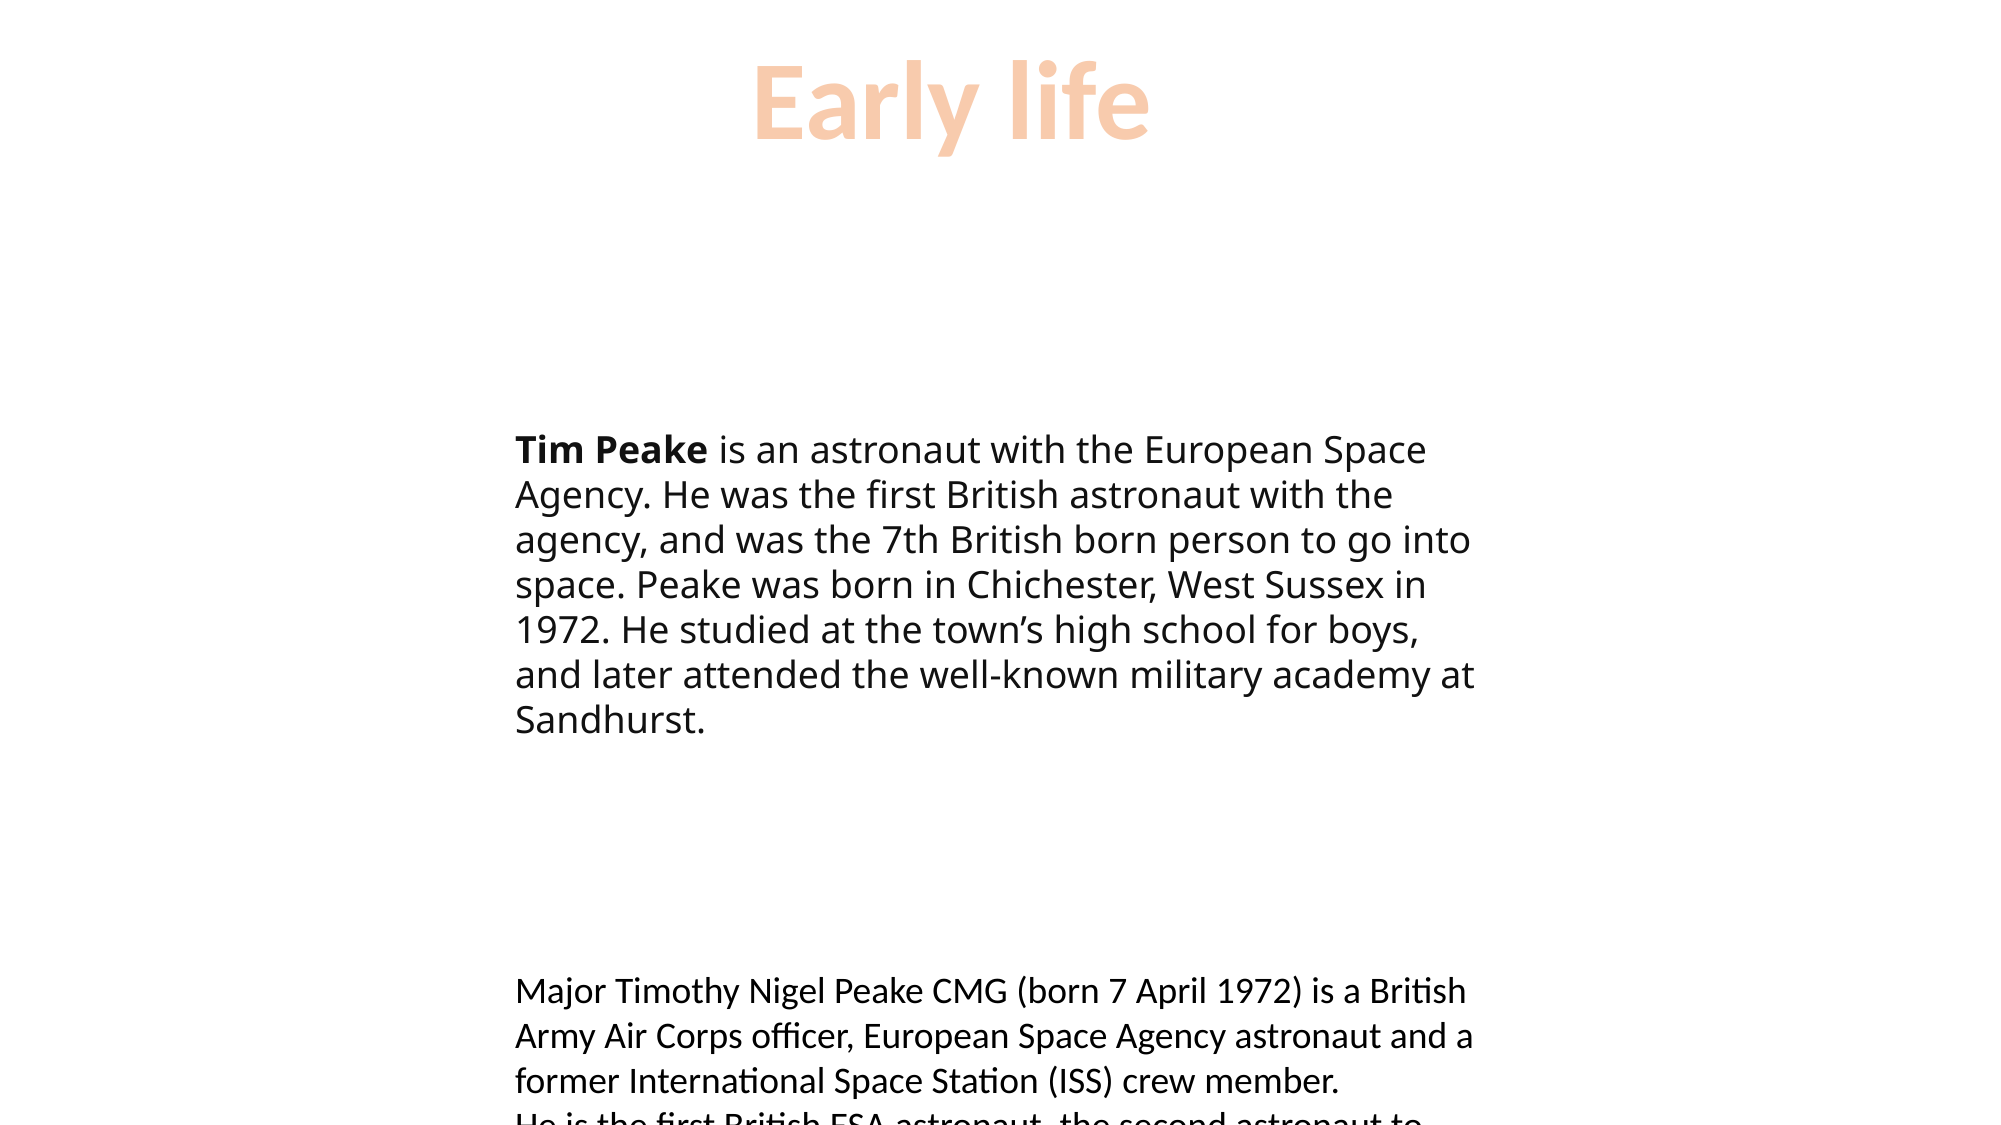

Early life
Tim Peake is an astronaut with the European Space Agency. He was the first British astronaut with the agency, and was the 7th British born person to go into space. Peake was born in Chichester, West Sussex in 1972. He studied at the town’s high school for boys, and later attended the well-known military academy at Sandhurst.
Major Timothy Nigel Peake CMG (born 7 April 1972) is a British Army Air Corps officer, European Space Agency astronaut and a former International Space Station (ISS) crew member.
He is the first British ESA astronaut, the second astronaut to bear a flag of the United Kingdom patch (the first was Helen Sharman, who visited Mir as part of Project Juno in 1991), the sixth person born in the United Kingdom to go on board the International Space Station (the first was NASA astronaut Michael Fo…